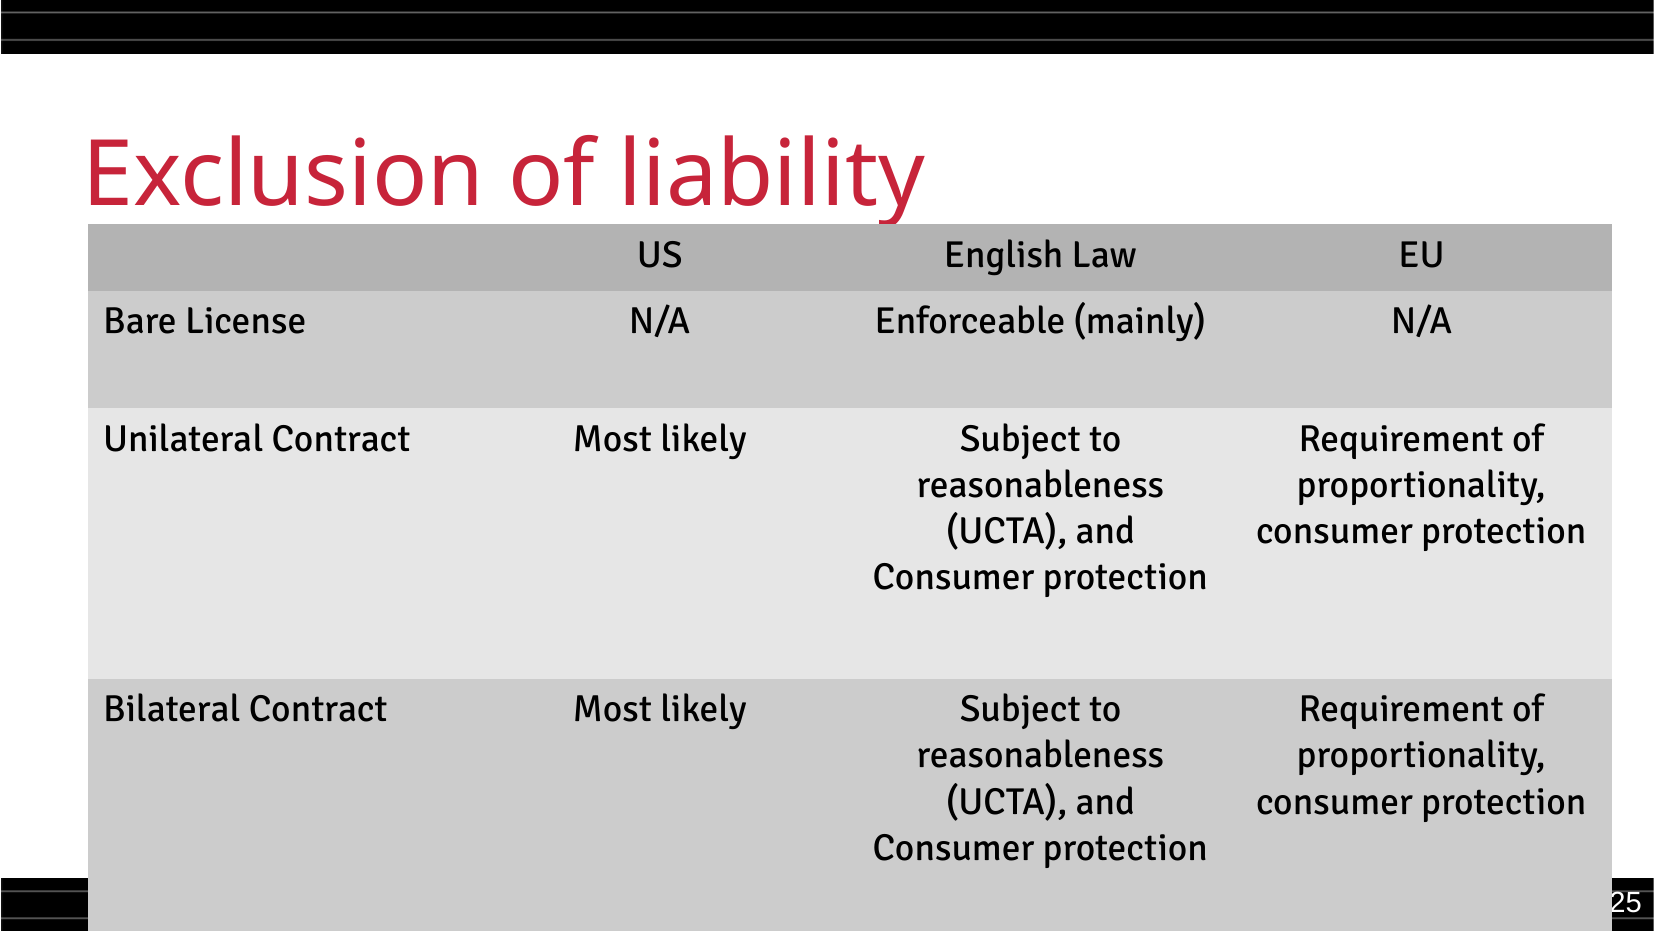

# Exclusion of liability
| | US | English Law | EU |
| --- | --- | --- | --- |
| Bare License | N/A | Enforceable (mainly) | N/A |
| Unilateral Contract | Most likely | Subject to reasonableness (UCTA), and Consumer protection | Requirement of proportionality, consumer protection |
| Bilateral Contract | Most likely | Subject to reasonableness (UCTA), and Consumer protection | Requirement of proportionality, consumer protection |